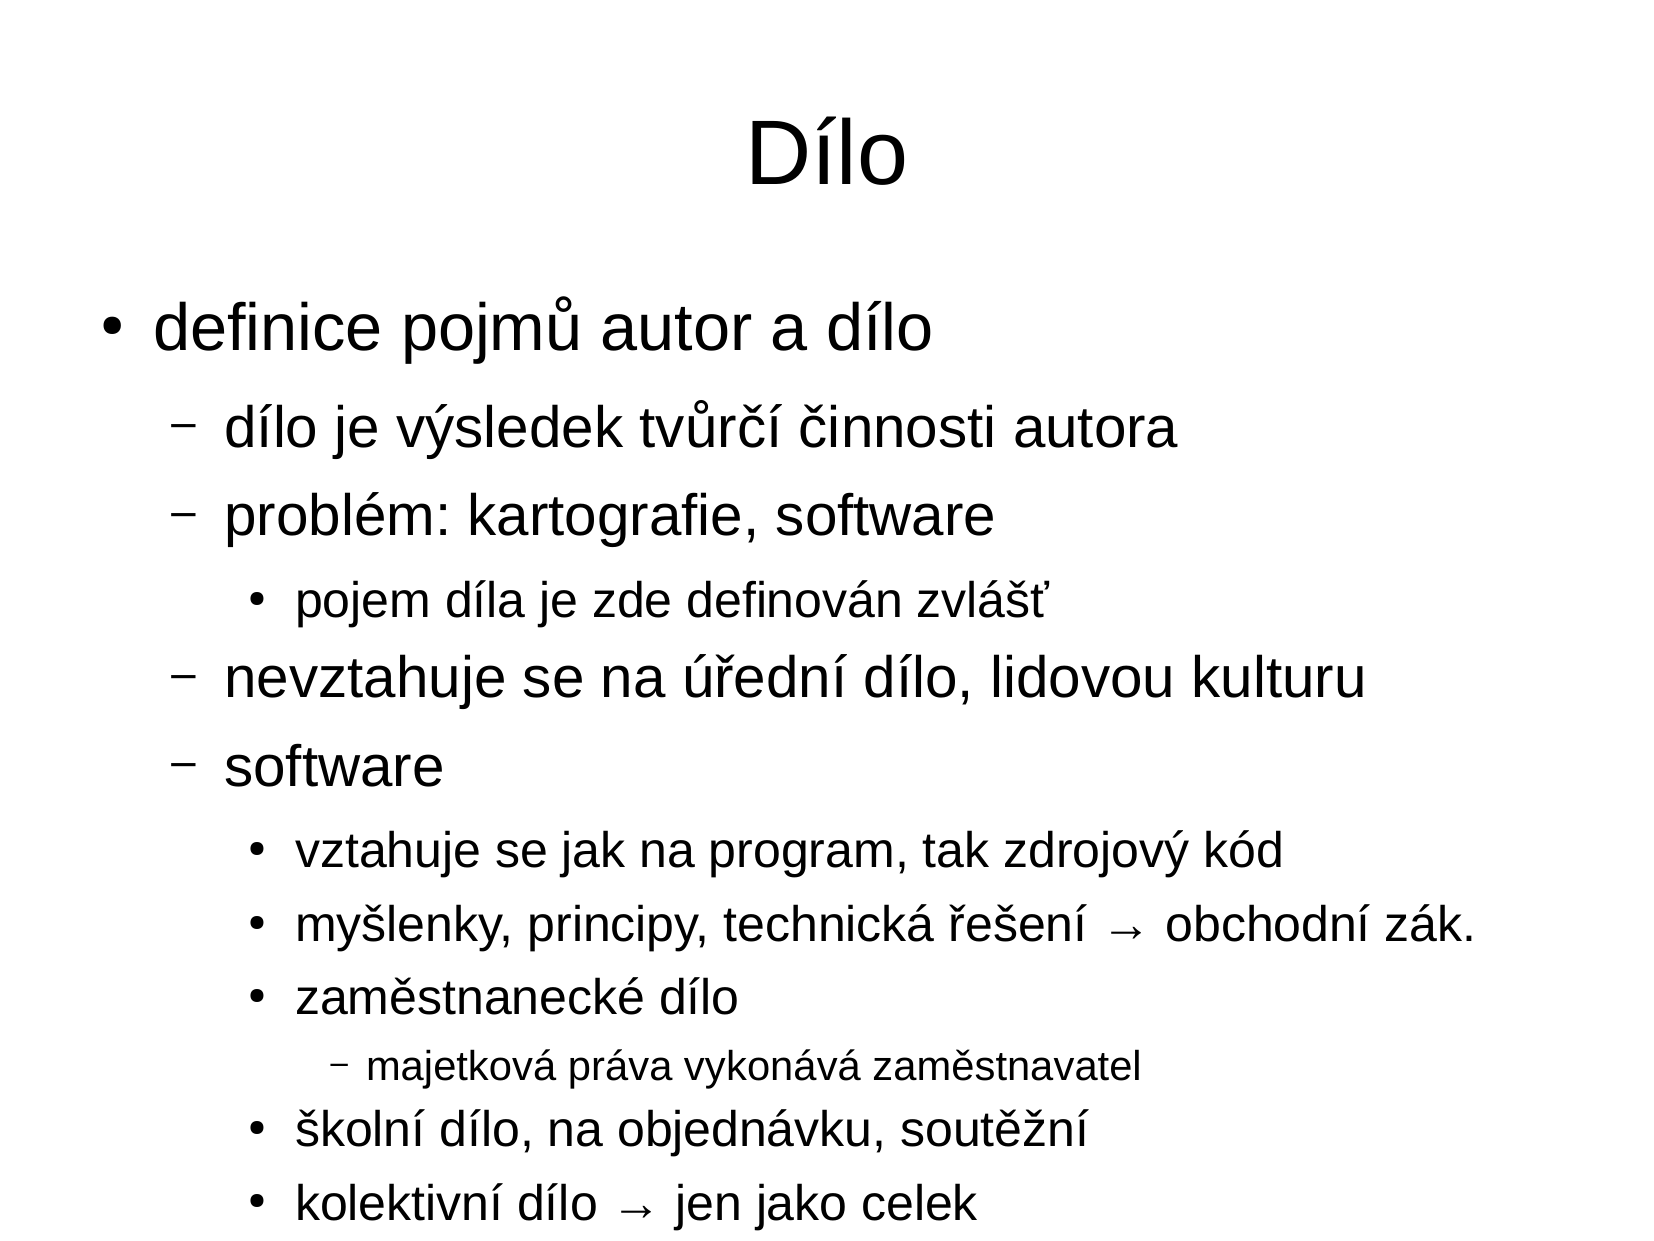

# Dílo
definice pojmů autor a dílo
dílo je výsledek tvůrčí činnosti autora
problém: kartografie, software
pojem díla je zde definován zvlášť
nevztahuje se na úřední dílo, lidovou kulturu
software
vztahuje se jak na program, tak zdrojový kód
myšlenky, principy, technická řešení → obchodní zák.
zaměstnanecké dílo
majetková práva vykonává zaměstnavatel
školní dílo, na objednávku, soutěžní
kolektivní dílo → jen jako celek